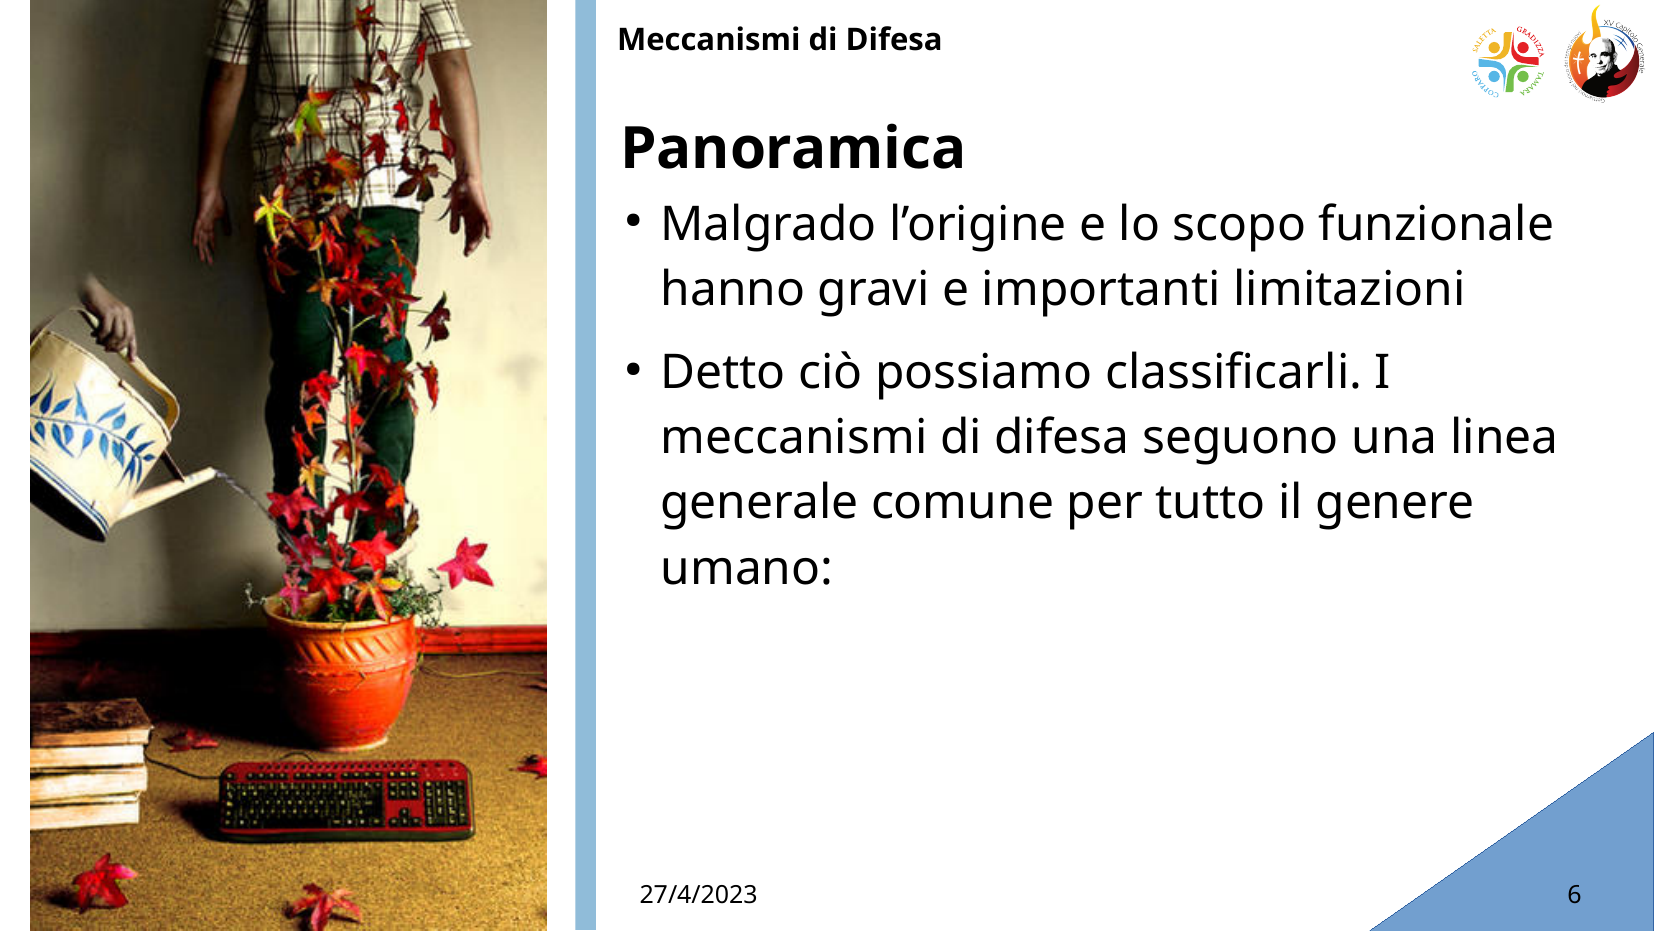

Meccanismi di Difesa
Panoramica
# Malgrado l’origine e lo scopo funzionale hanno gravi e importanti limitazioni
Detto ciò possiamo classificarli. I meccanismi di difesa seguono una linea generale comune per tutto il genere umano: